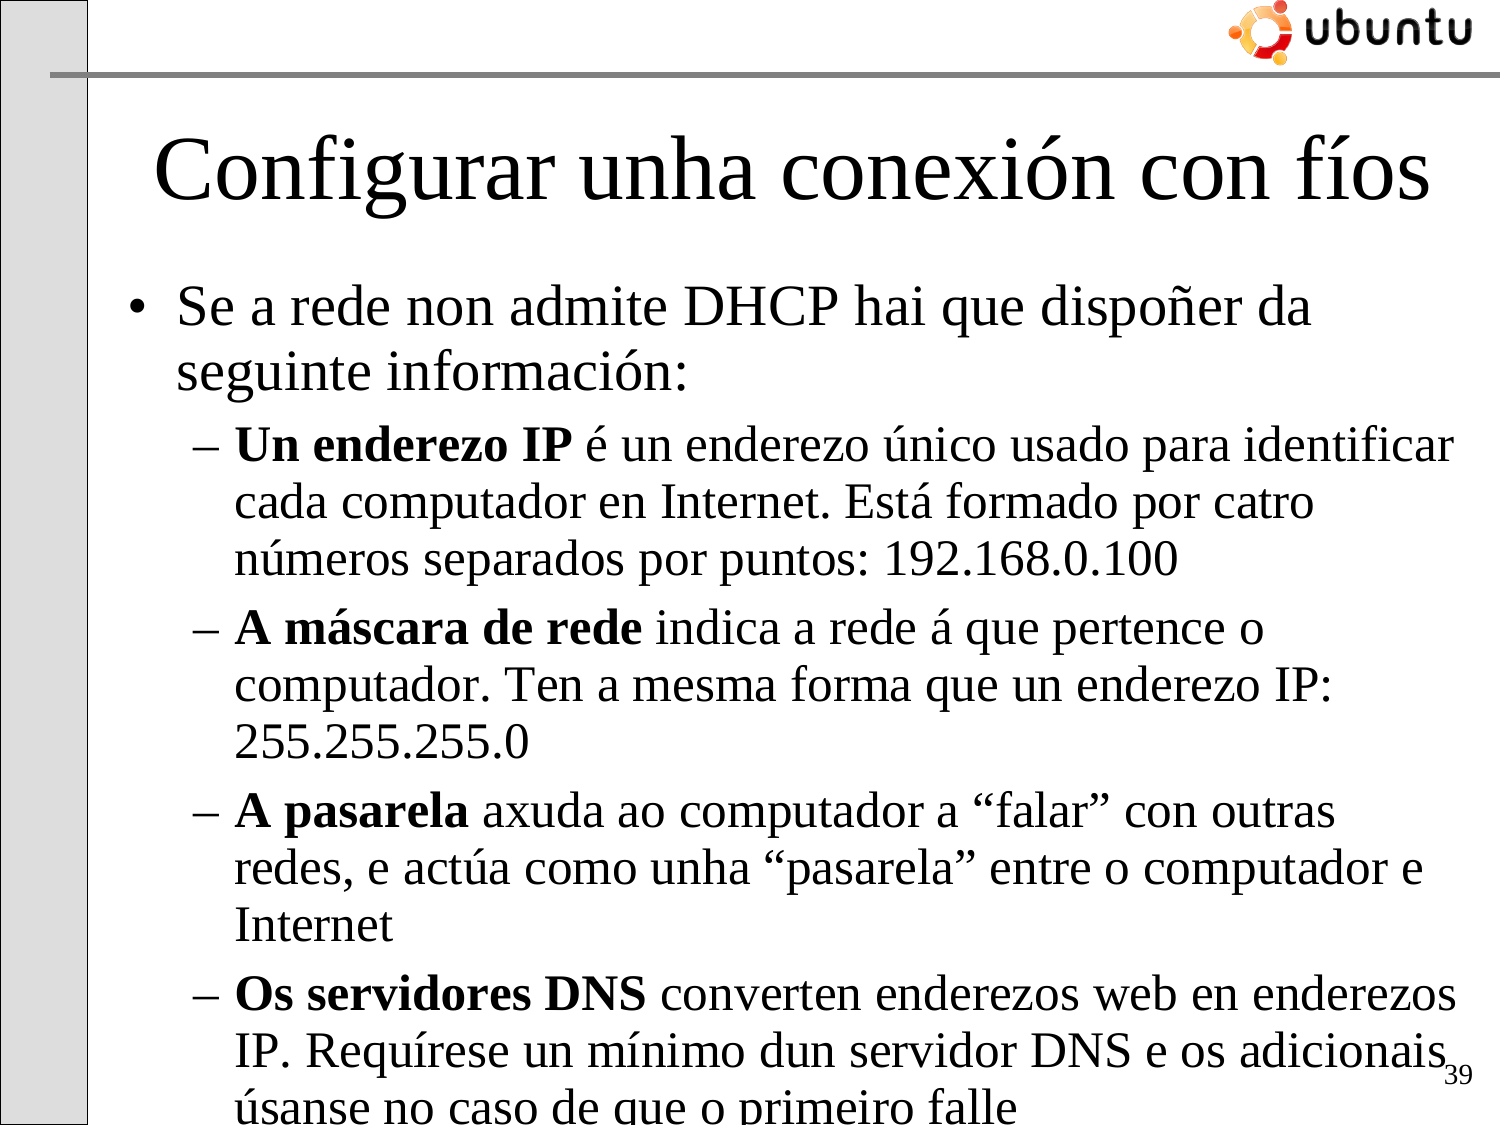

# Configurar unha conexión con fíos
Se a rede non admite DHCP hai que dispoñer da seguinte información:
Un enderezo IP é un enderezo único usado para identificar cada computador en Internet. Está formado por catro números separados por puntos: 192.168.0.100
A máscara de rede indica a rede á que pertence o computador. Ten a mesma forma que un enderezo IP: 255.255.255.0
A pasarela axuda ao computador a “falar” con outras redes, e actúa como unha “pasarela” entre o computador e Internet
Os servidores DNS converten enderezos web en enderezos IP. Requírese un mínimo dun servidor DNS e os adicionais úsanse no caso de que o primeiro falle
39